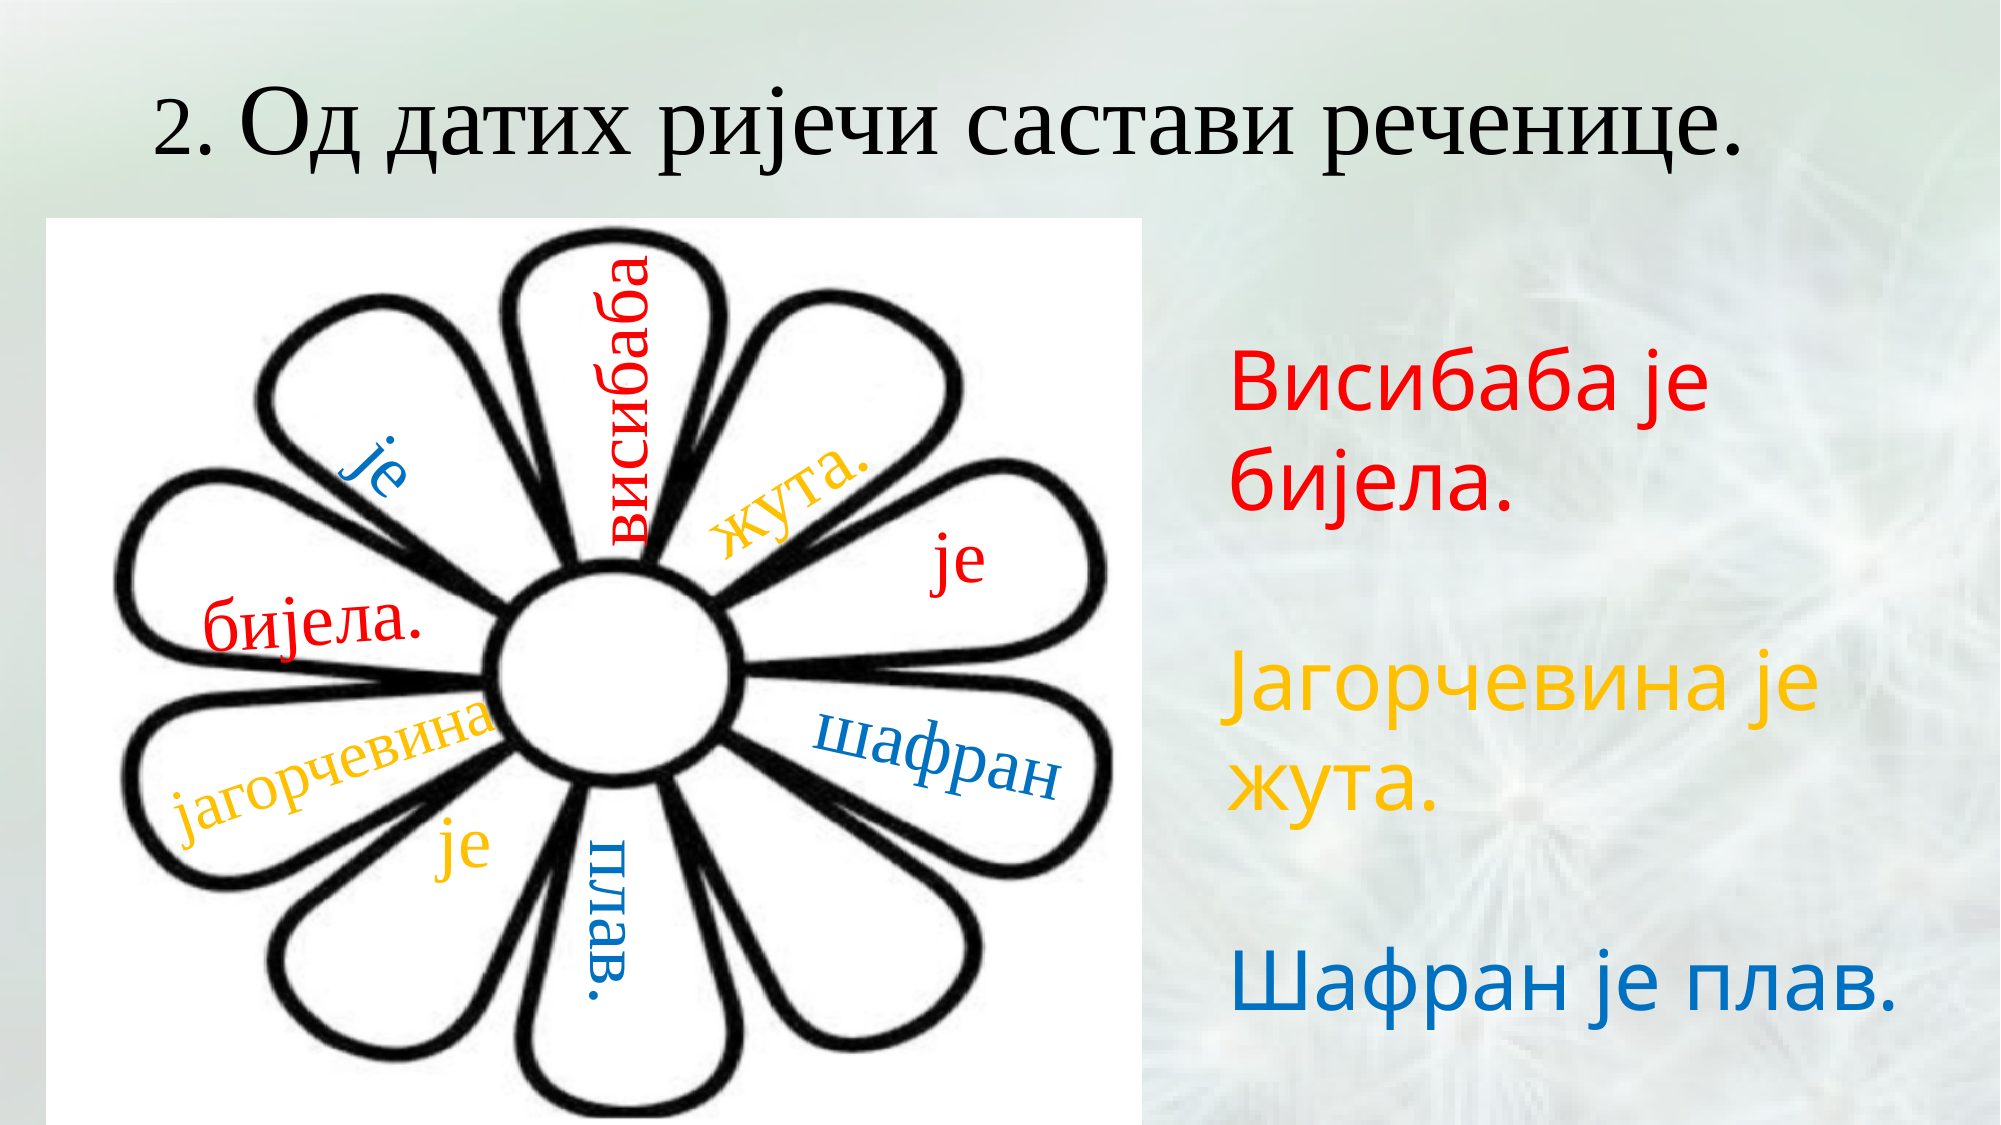

# 2. Од датих ријечи састави реченице.
Висибаба је бијела.
Јагорчевина је жута.
Шафран је плав.
висибаба
шафран
жута.
је
је
је
бијела.
јагорчевина
плав.